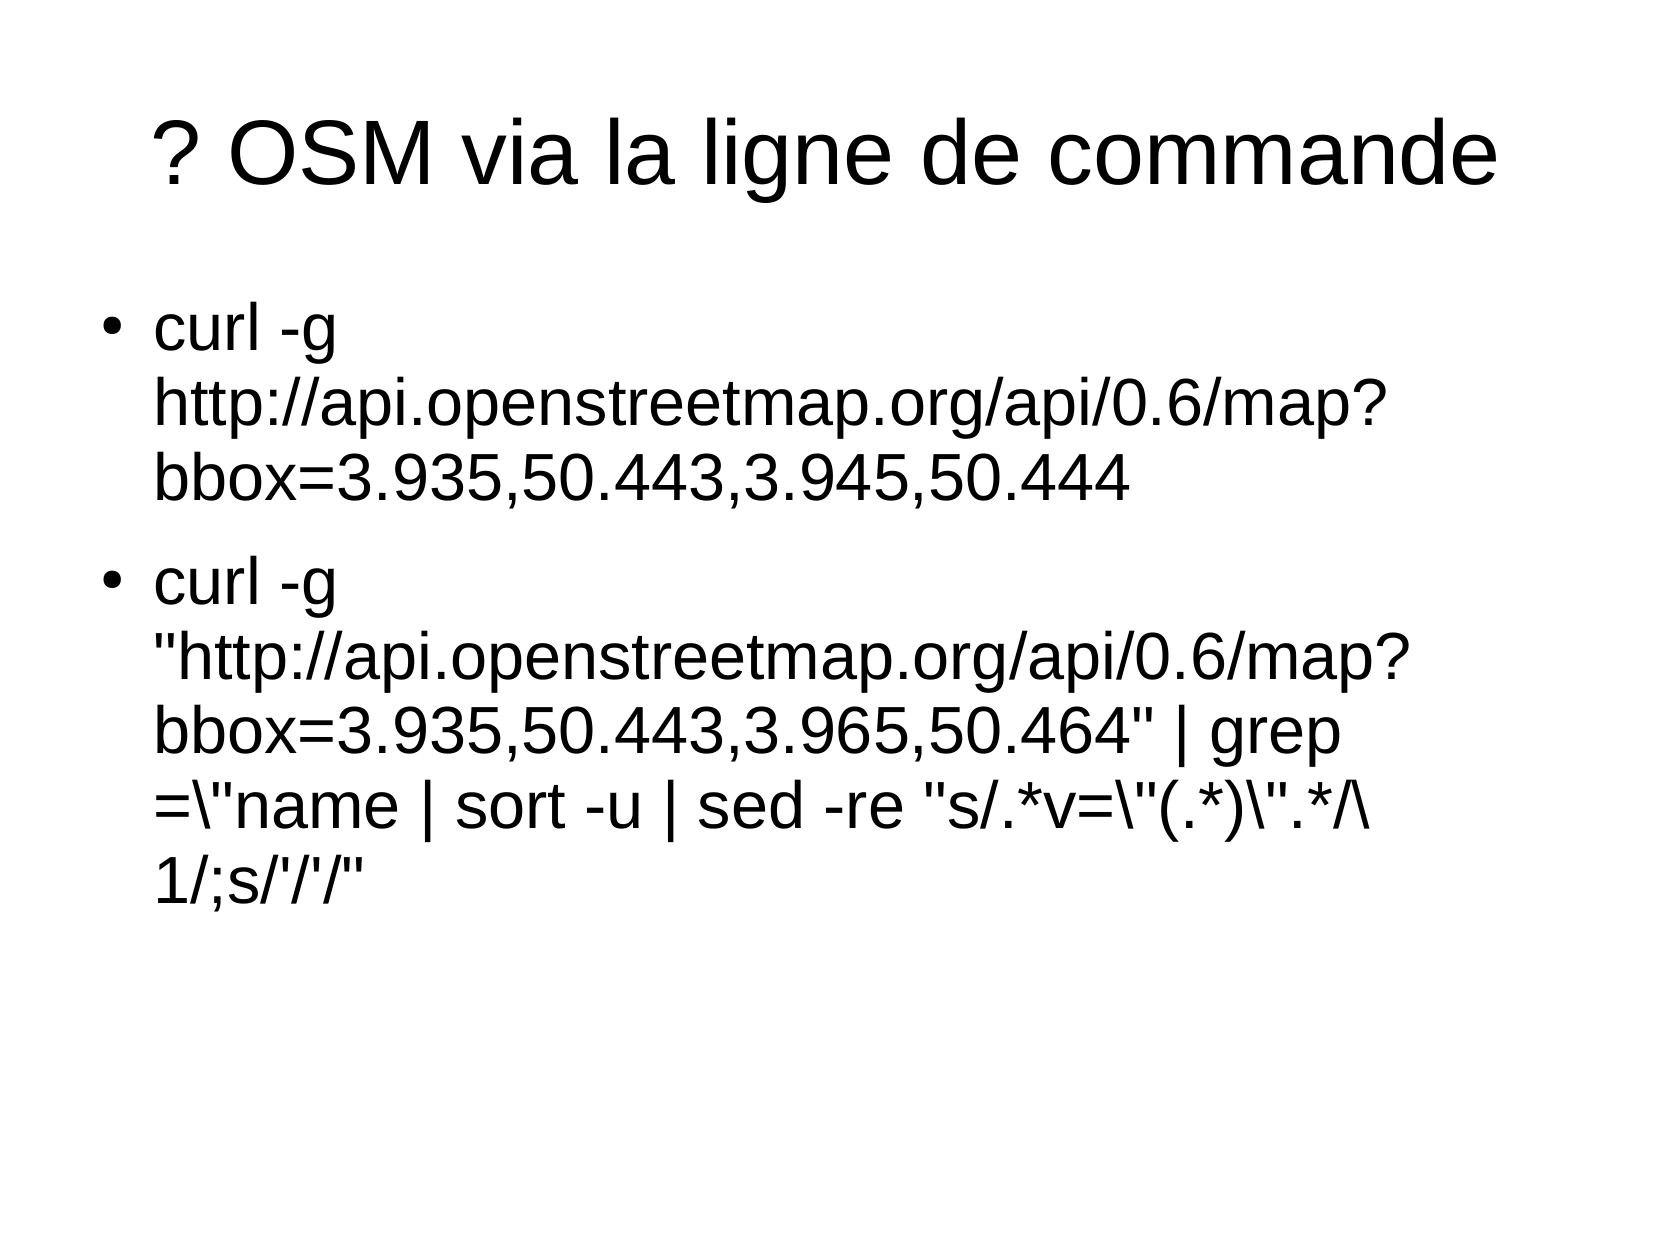

# ? OSM via la ligne de commande
curl -g http://api.openstreetmap.org/api/0.6/map?bbox=3.935,50.443,3.945,50.444
curl -g "http://api.openstreetmap.org/api/0.6/map?bbox=3.935,50.443,3.965,50.464" | grep =\"name | sort -u | sed -re "s/.*v=\"(.*)\".*/\1/;s/'/'/"